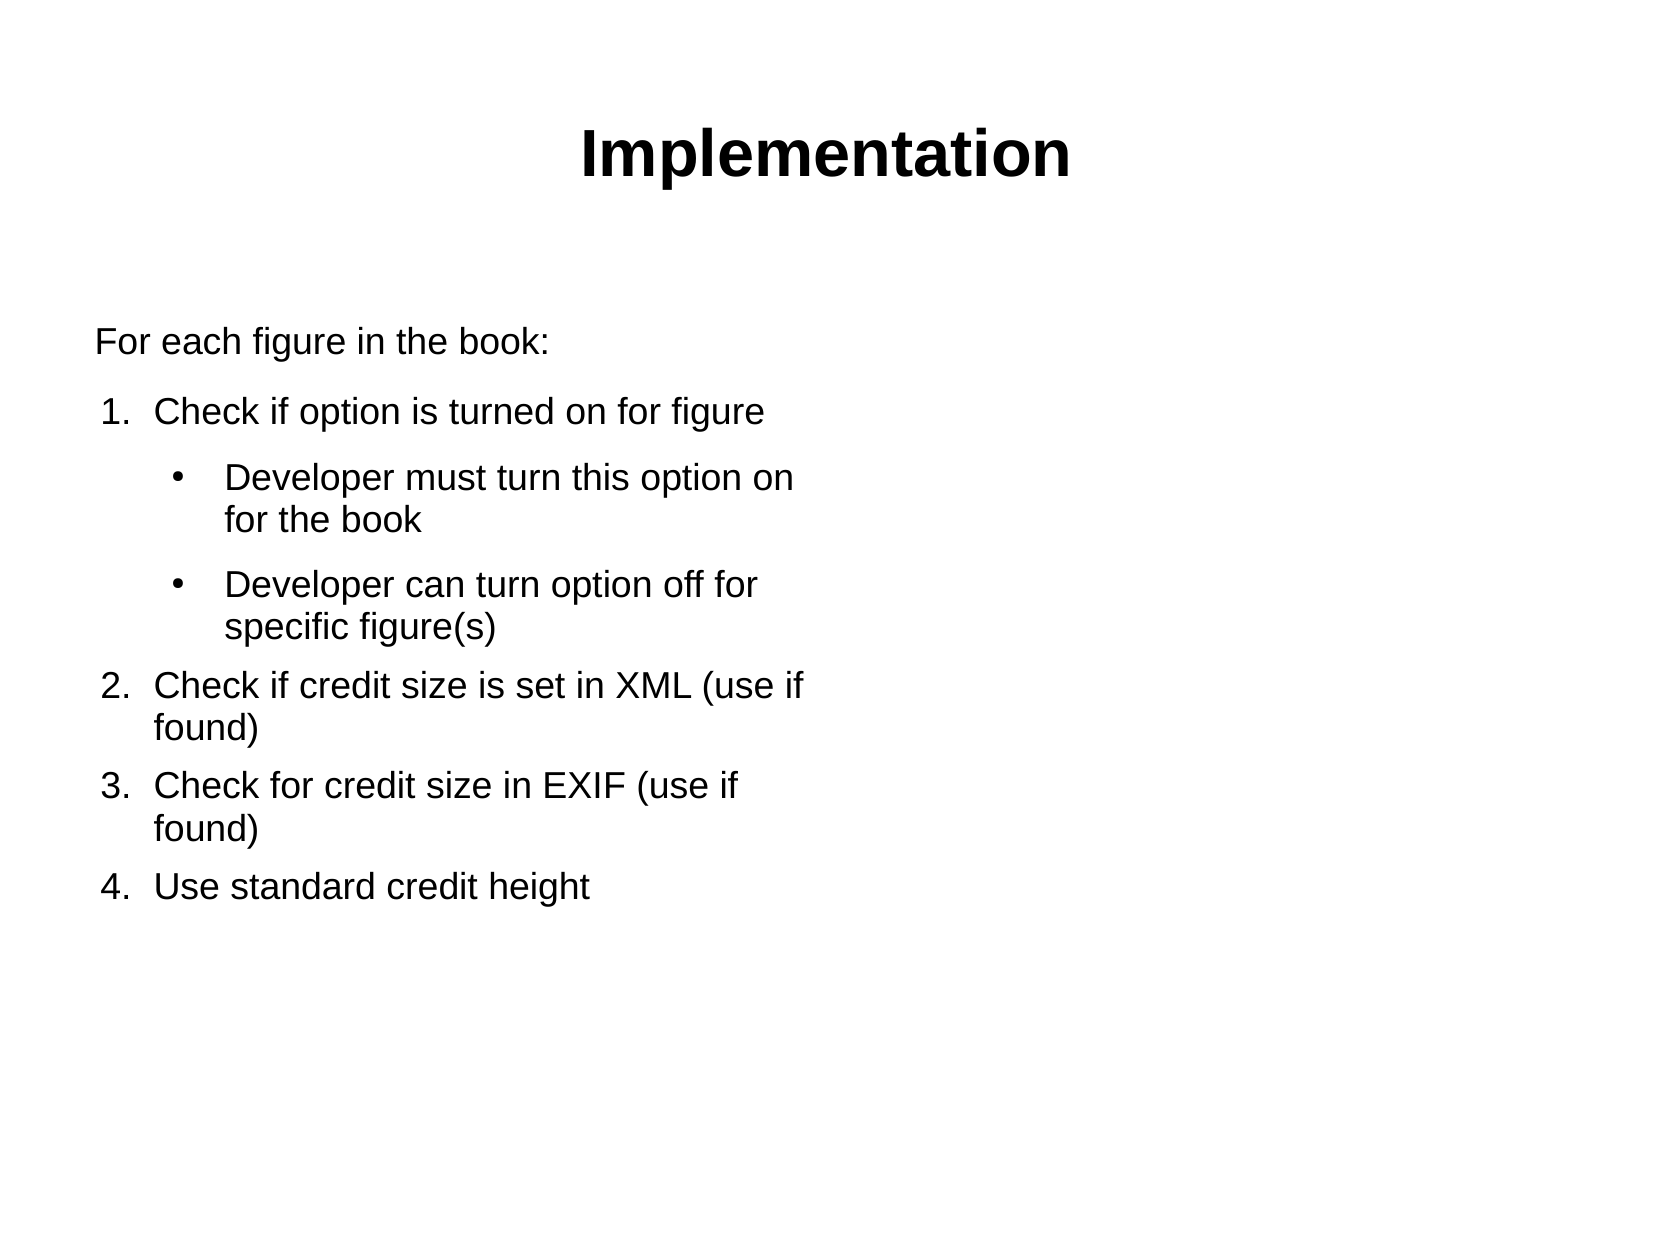

# Implementation
For each figure in the book:
Check if option is turned on for figure
Developer must turn this option on for the book
Developer can turn option off for specific figure(s)
Check if credit size is set in XML (use if found)
Check for credit size in EXIF (use if found)
Use standard credit height